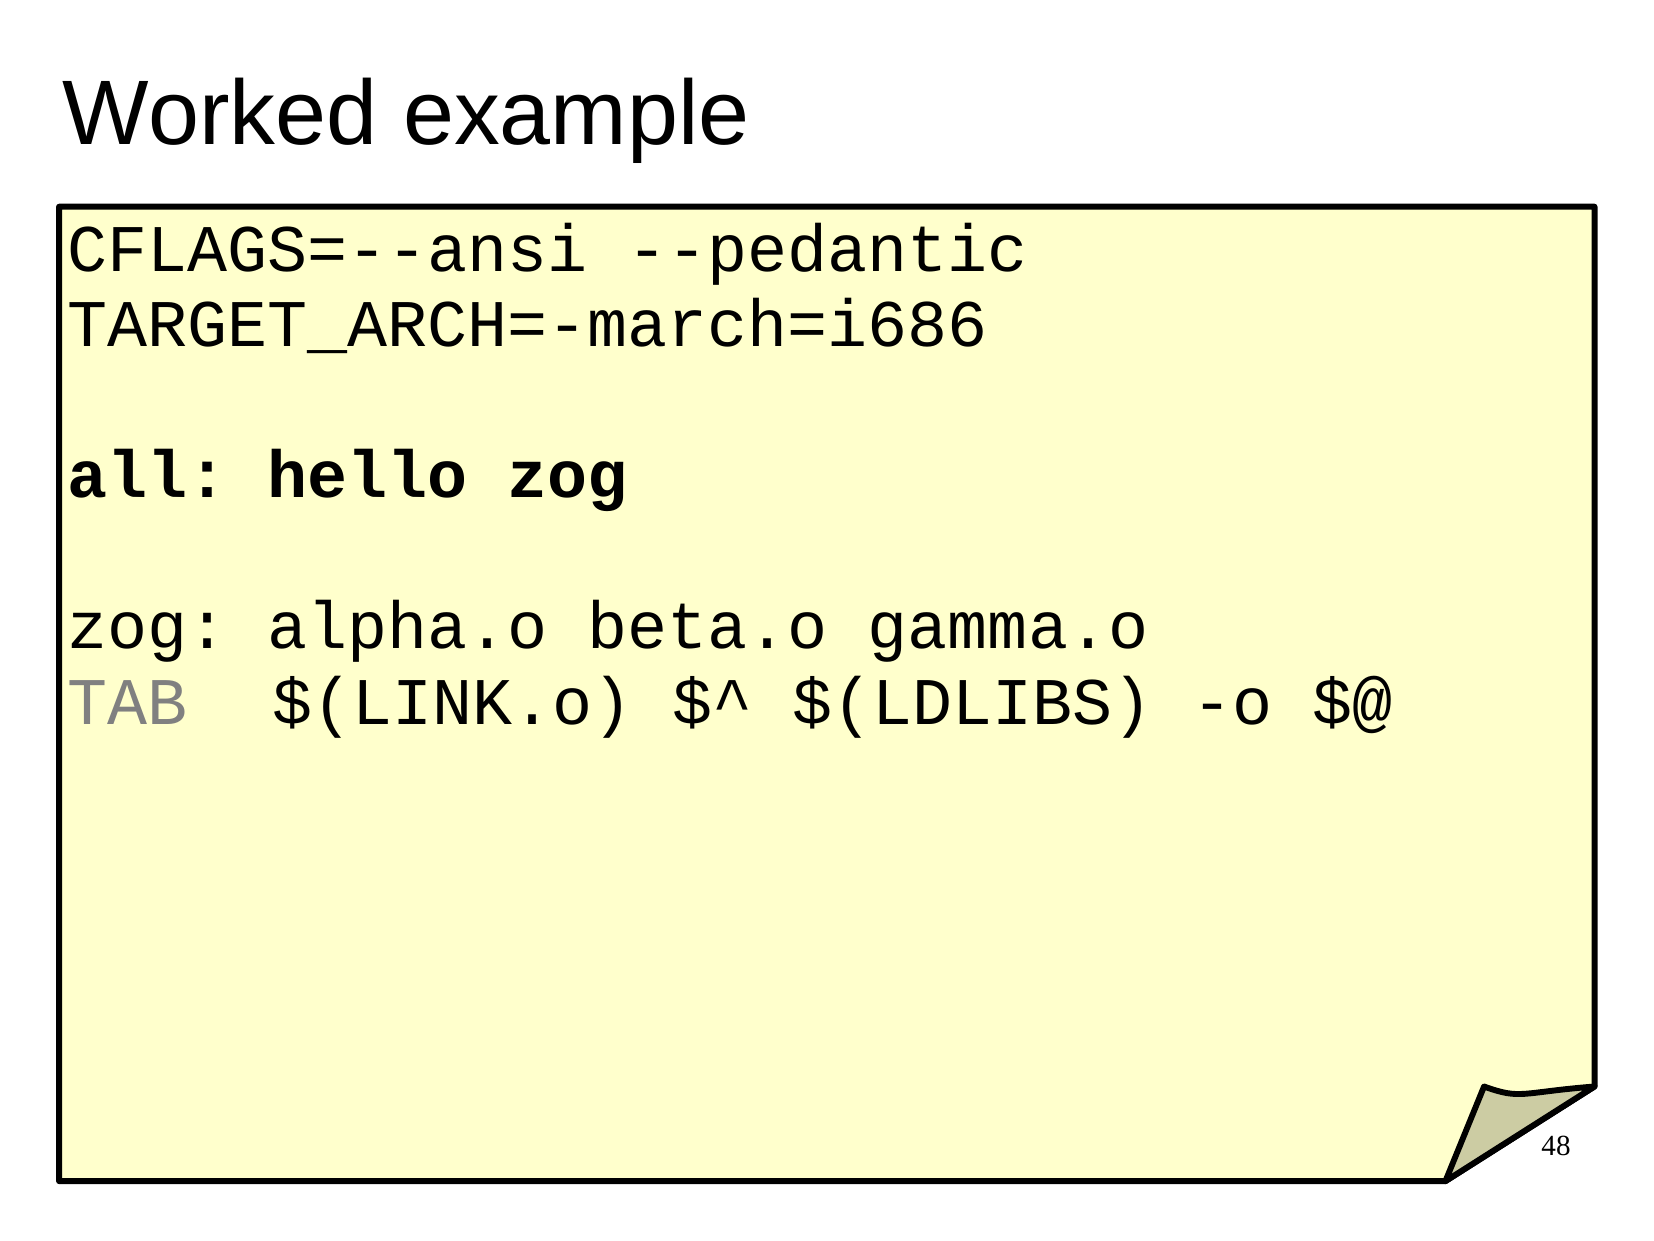

Worked example
CFLAGS=--ansi --pedantic
TARGET_ARCH=-march=i686
all: hello zog
zog: alpha.o beta.o gamma.o
TAB	$(LINK.o) $^ $(LDLIBS) -o $@
48